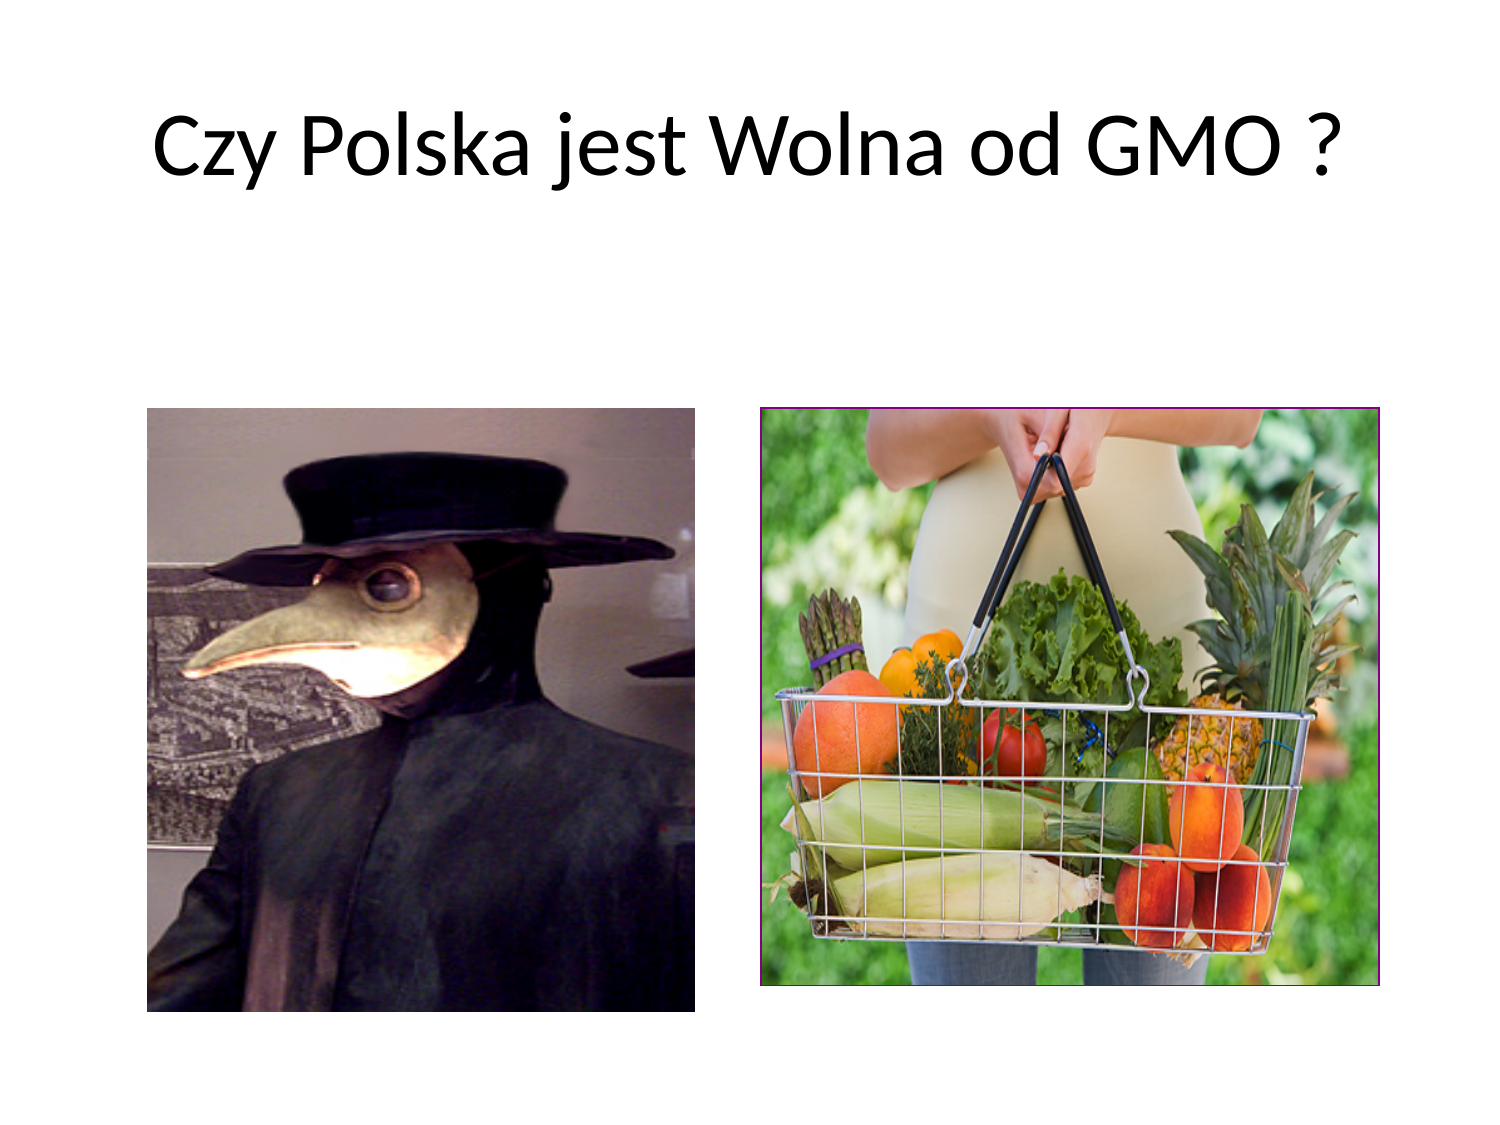

# Czy Polska jest Wolna od GMO ?